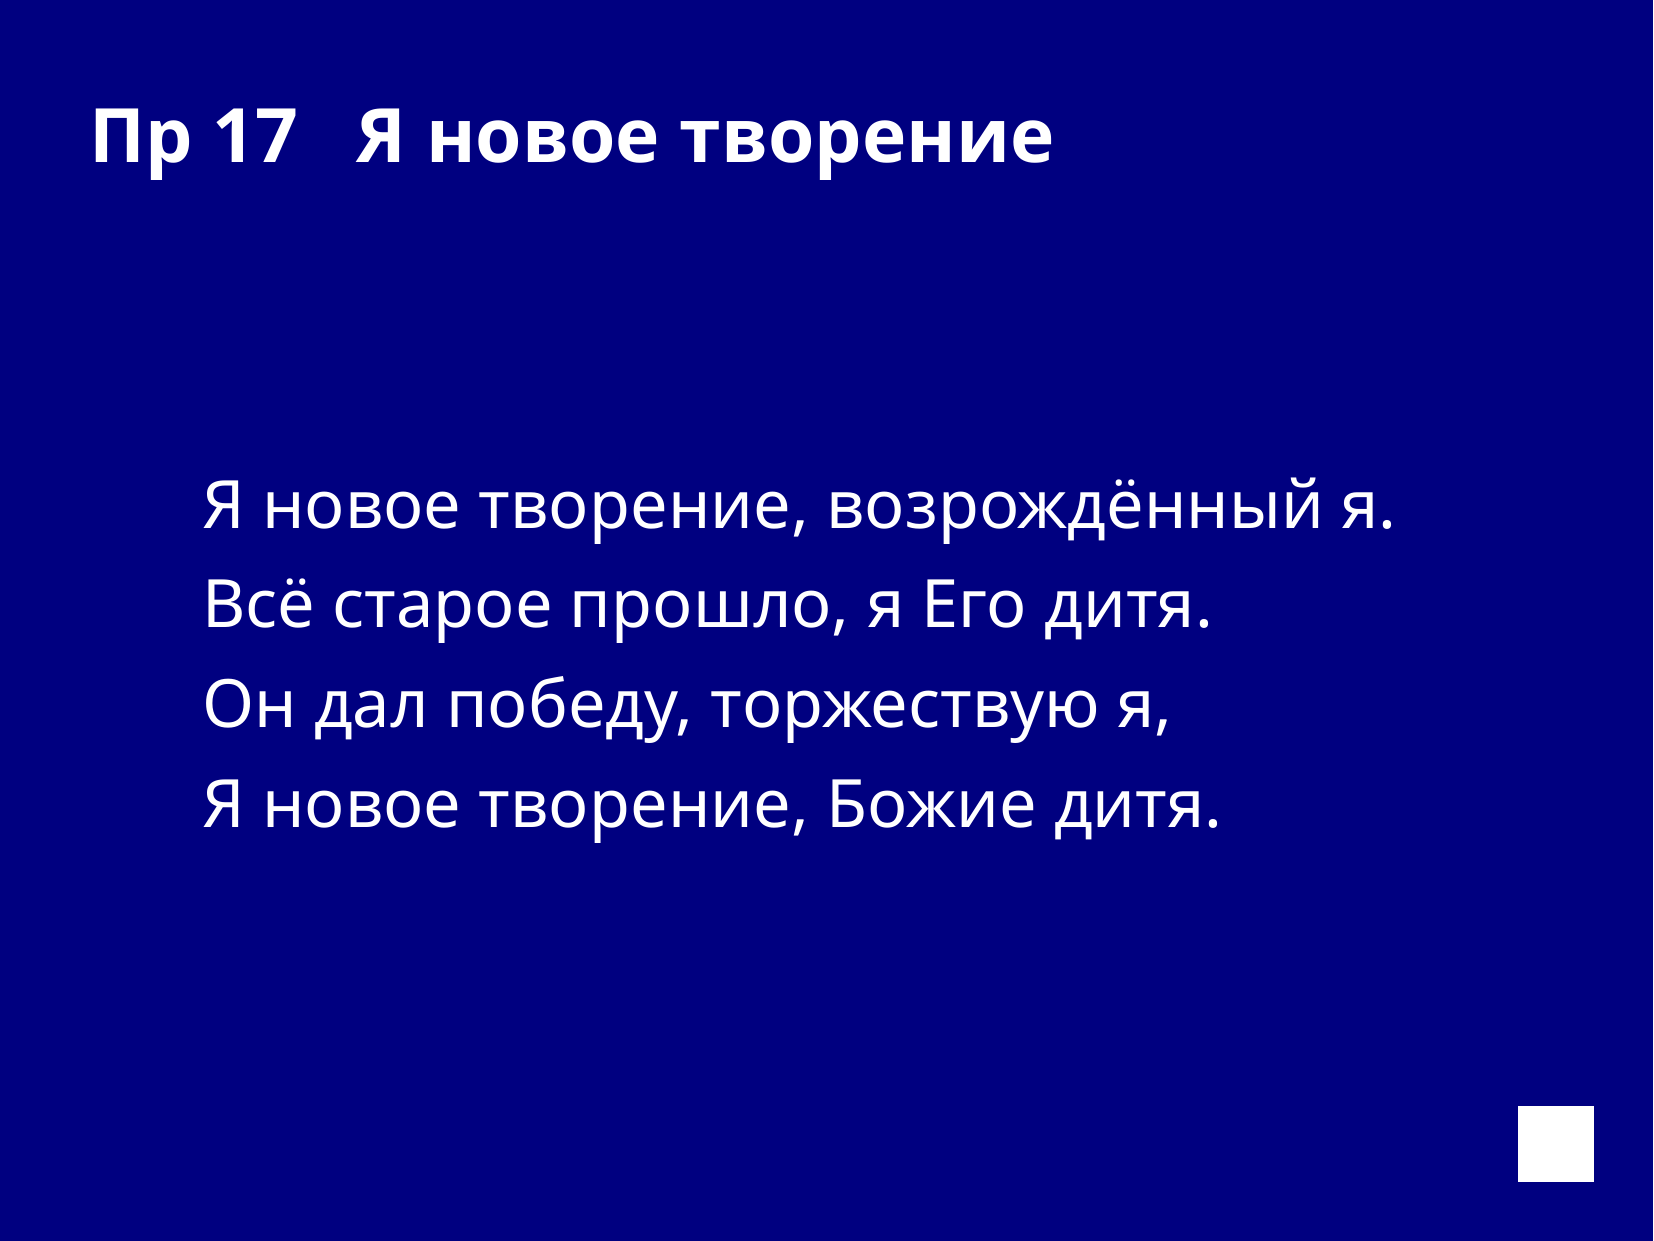

Пр 17 Я новое творение
	Я новое творение, возрождённый я.
	Всё старое прошло, я Его дитя.
	Он дал победу, торжествую я,
	Я новое творение, Божие дитя.